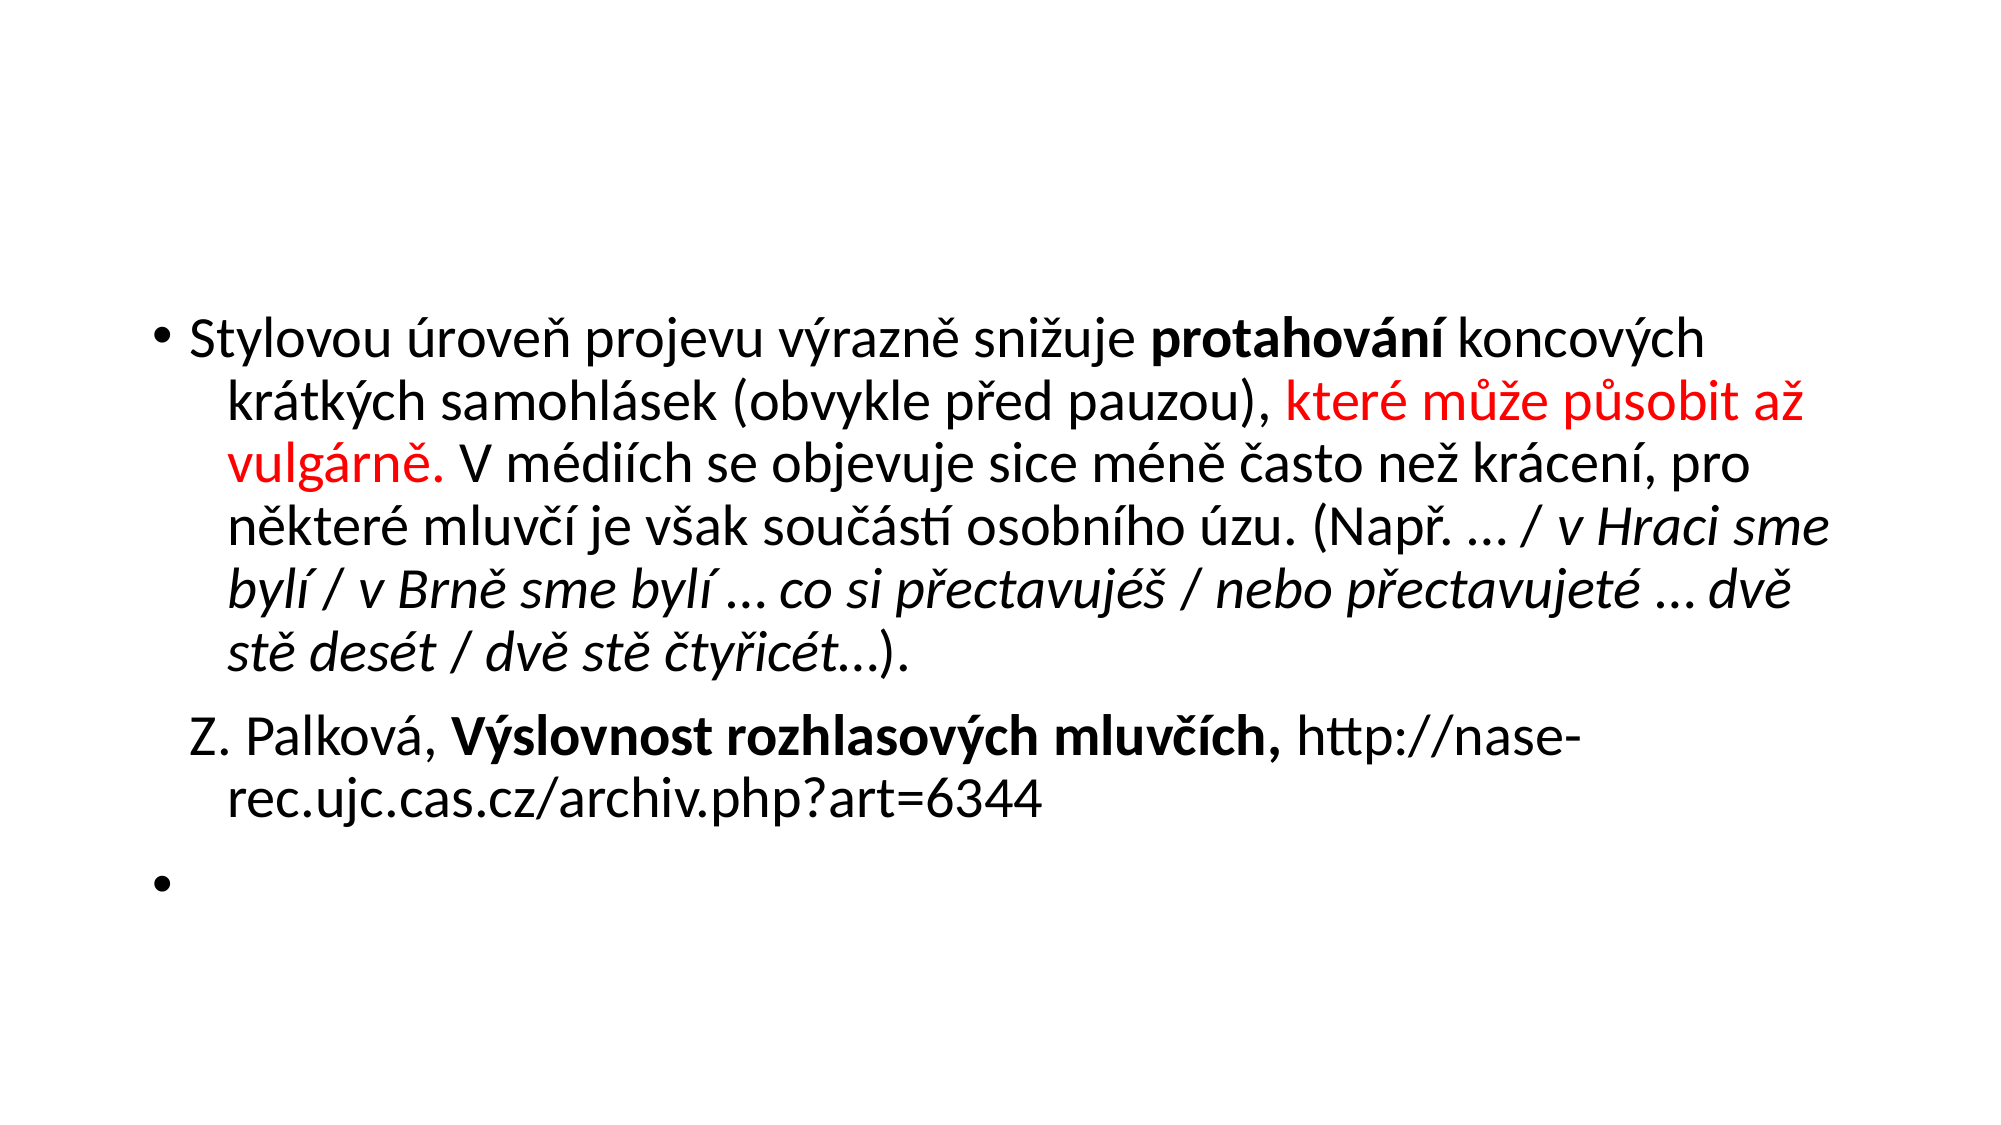

#
Stylovou úroveň projevu výrazně snižuje protahování koncových krátkých samohlásek (obvykle před pauzou), které může působit až vulgárně. V médiích se objevuje sice méně často než krácení, pro některé mluvčí je však součástí osobního úzu. (Např. … / v Hraci sme bylí / v Brně sme bylí … co si přectavujéš / nebo přectavujeté … dvě stě desét / dvě stě čtyřicét…).
Z. Palková, Výslovnost rozhlasových mluvčích, http://nase-rec.ujc.cas.cz/archiv.php?art=6344